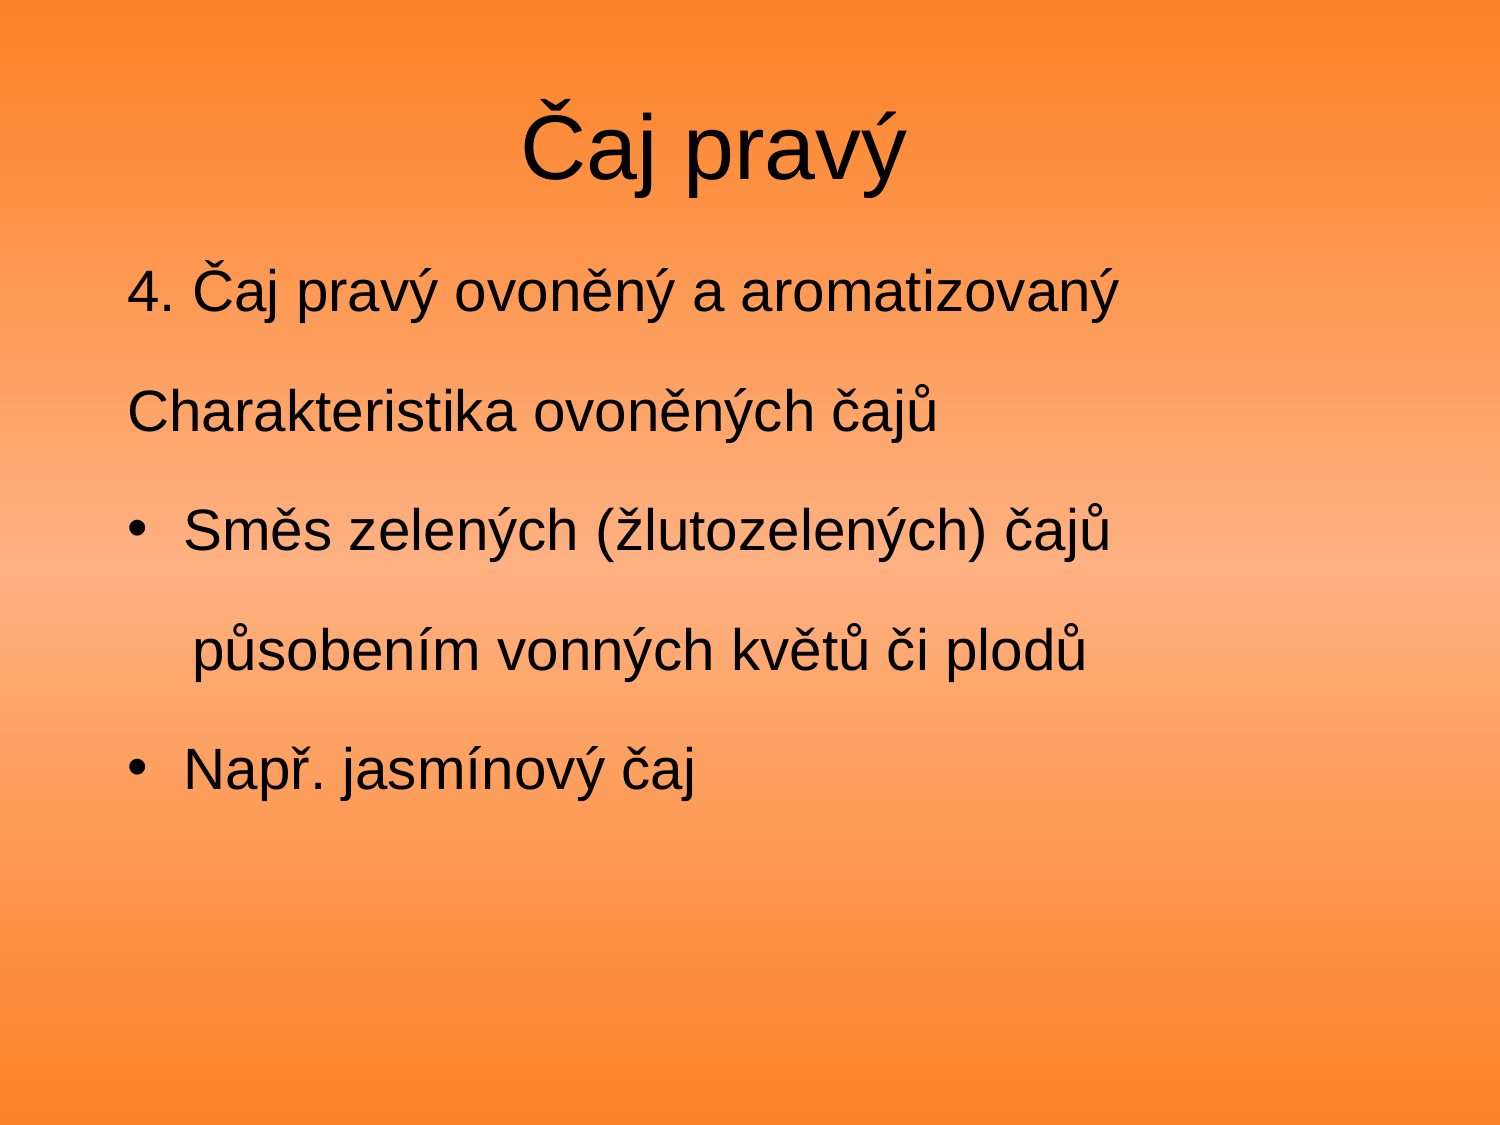

# Čaj pravý
4. Čaj pravý ovoněný a aromatizovaný
Charakteristika ovoněných čajů
Směs zelených (žlutozelených) čajů
 působením vonných květů či plodů
Např. jasmínový čaj